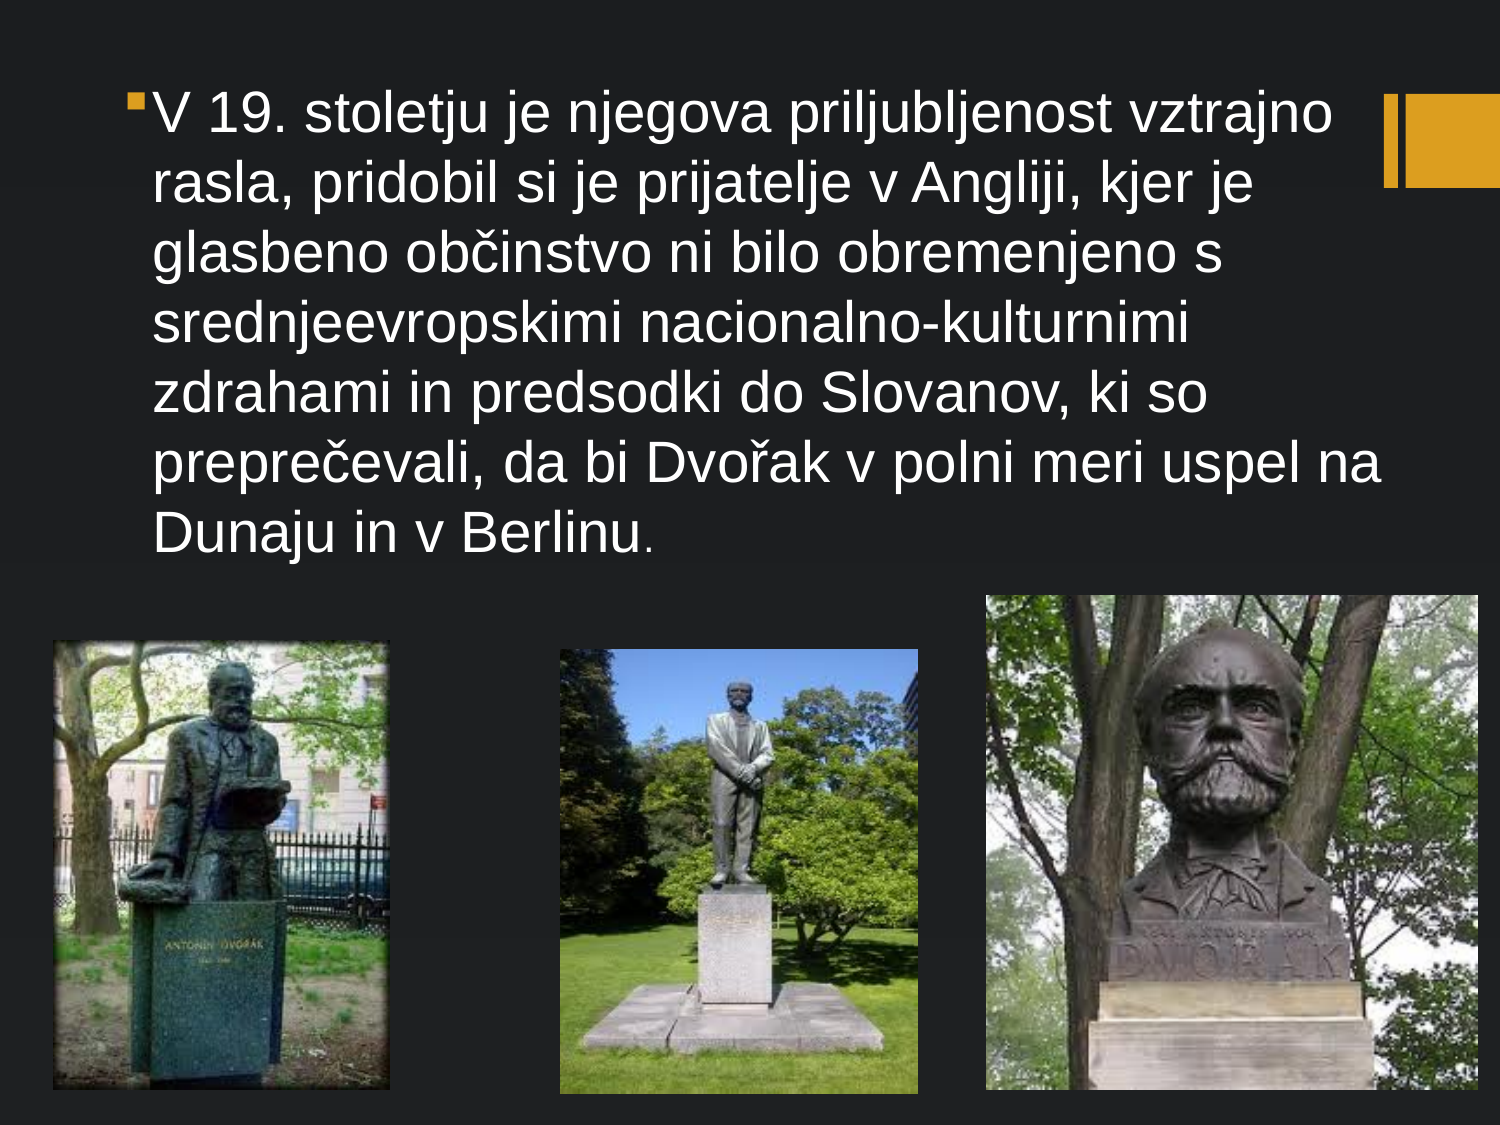

# V 19. stoletju je njegova priljubljenost vztrajno rasla, pridobil si je prijatelje v Angliji, kjer je glasbeno občinstvo ni bilo obremenjeno s srednjeevropskimi nacionalno-kulturnimi zdrahami in predsodki do Slovanov, ki so preprečevali, da bi Dvořak v polni meri uspel na Dunaju in v Berlinu.